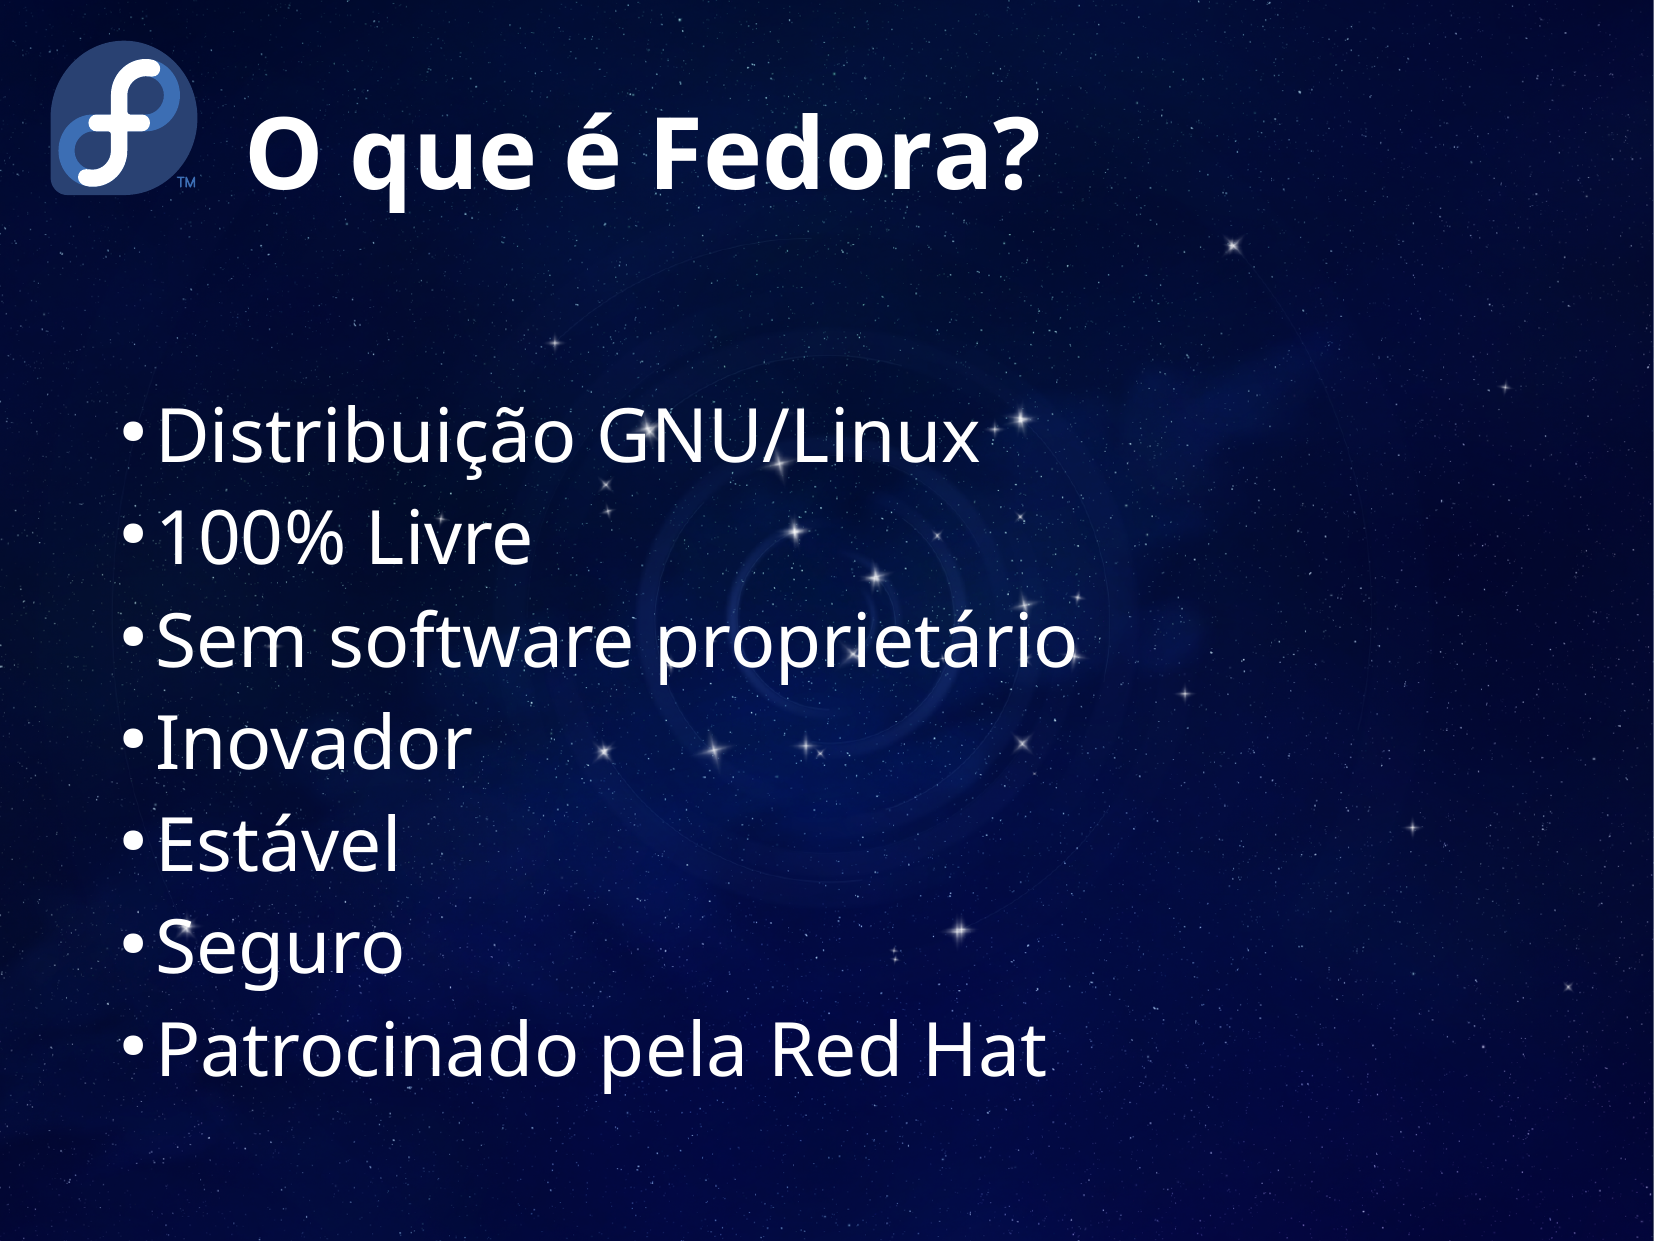

O que é Fedora?
Distribuição GNU/Linux
100% Livre
Sem software proprietário
Inovador
Estável
Seguro
Patrocinado pela Red Hat